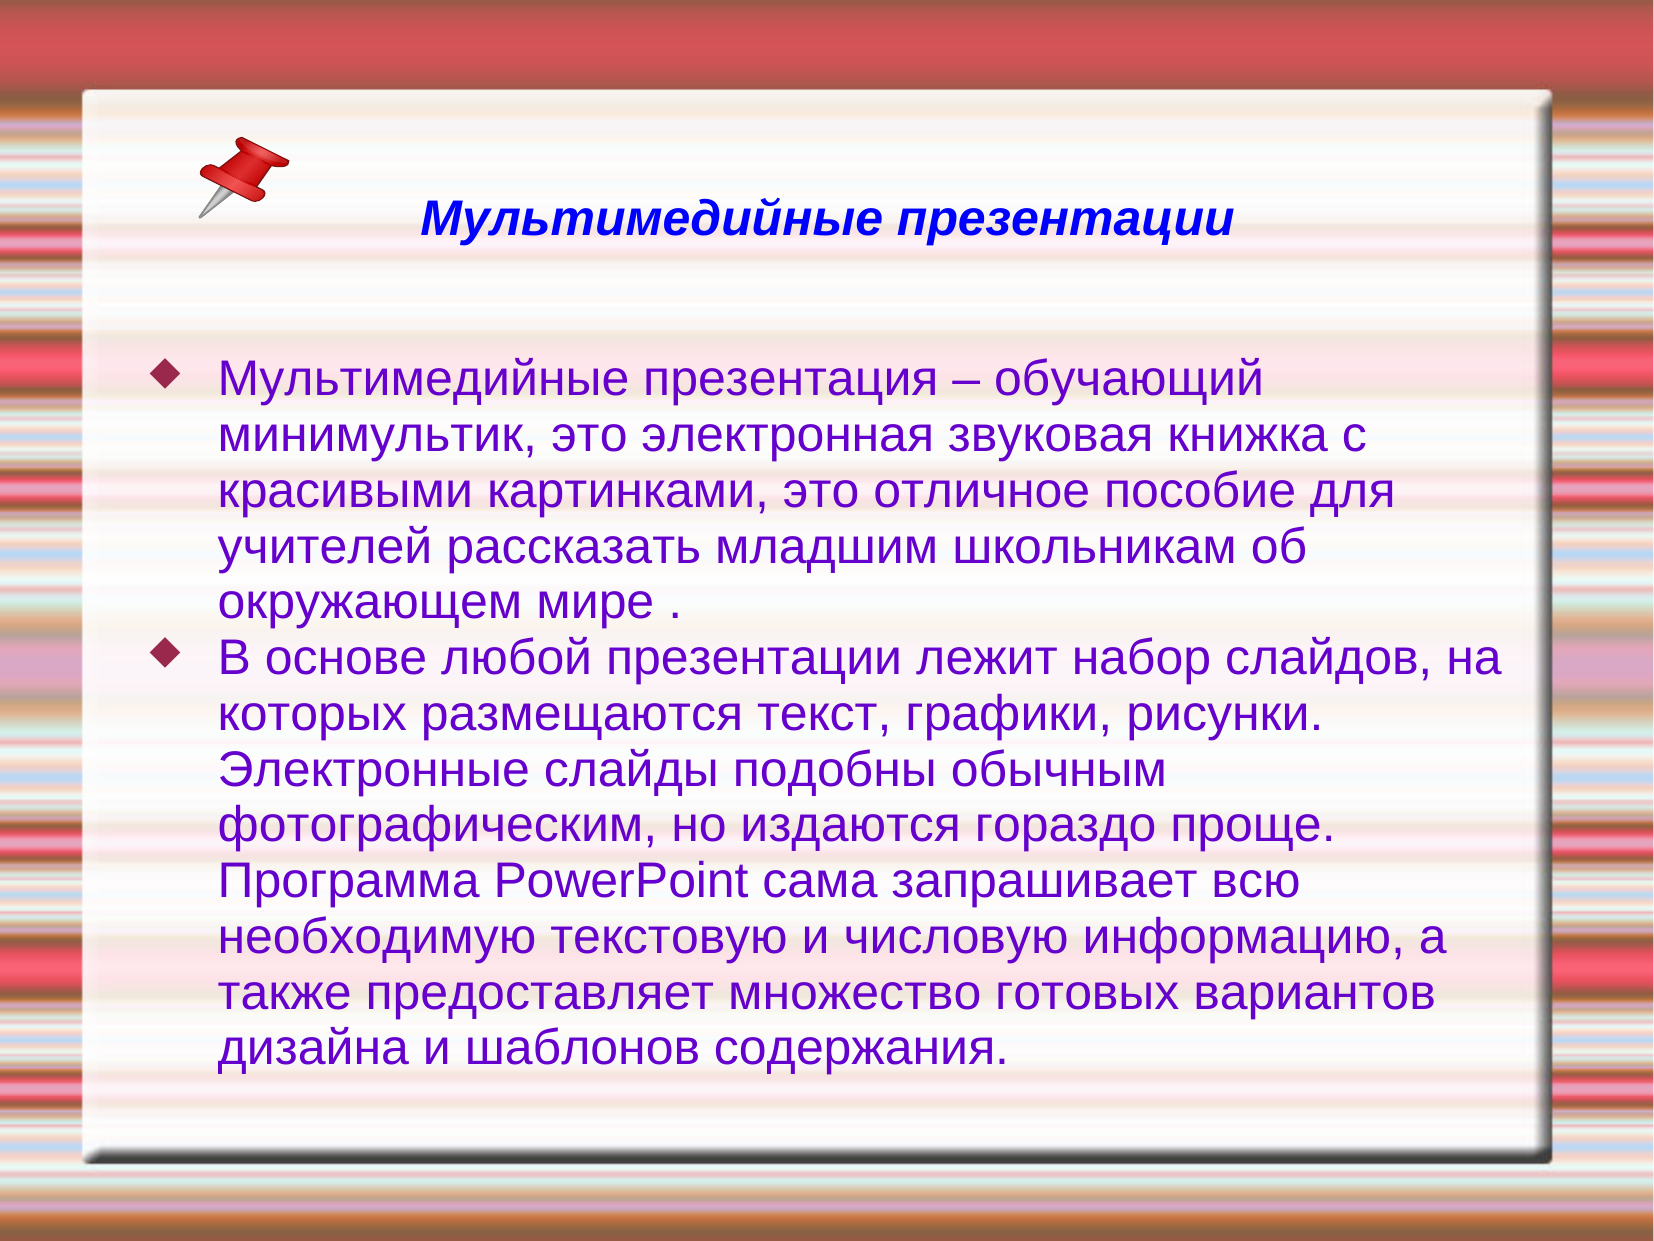

# Мультимедийные презентации
Мультимедийные презентация – обучающий минимультик, это электронная звуковая книжка с красивыми картинками, это отличное пособие для учителей рассказать младшим школьникам об окружающем мире .
В основе любой презентации лежит набор слайдов, на которых размещаются текст, графики, рисунки. Электронные слайды подобны обычным фотографическим, но издаются гораздо проще. Программа PowerPoint сама запрашивает всю необходимую текстовую и числовую информацию, а также предоставляет множество готовых вариантов дизайна и шаблонов содержания.